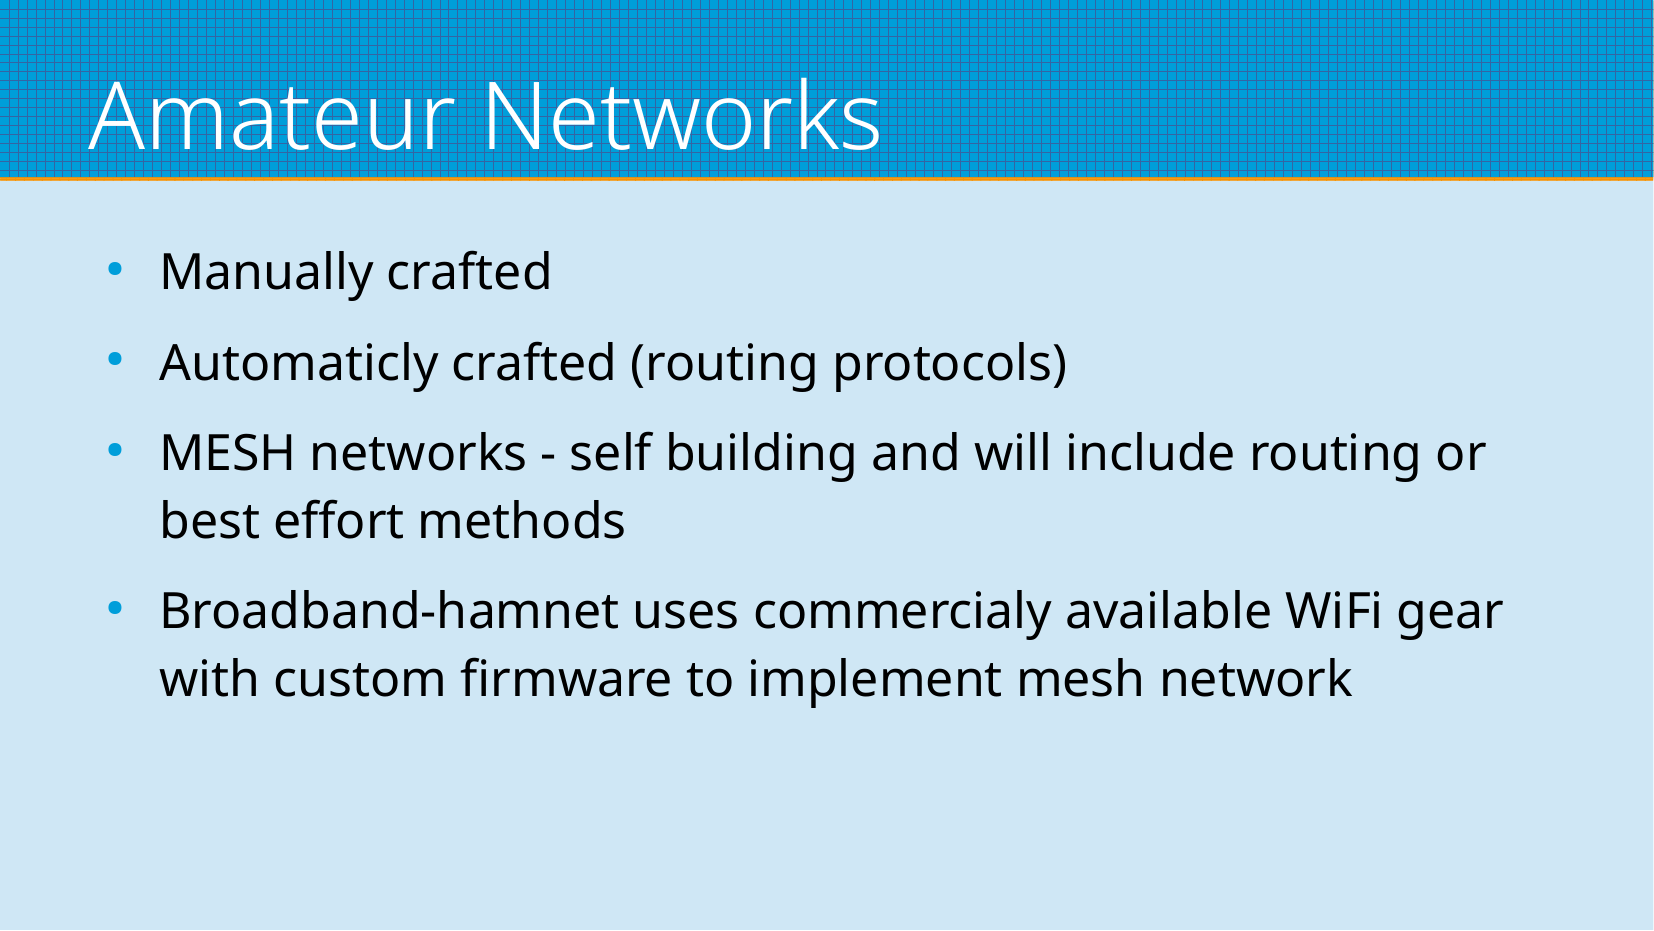

# Amateur Networks
Manually crafted
Automaticly crafted (routing protocols)
MESH networks - self building and will include routing or best effort methods
Broadband-hamnet uses commercialy available WiFi gear with custom firmware to implement mesh network